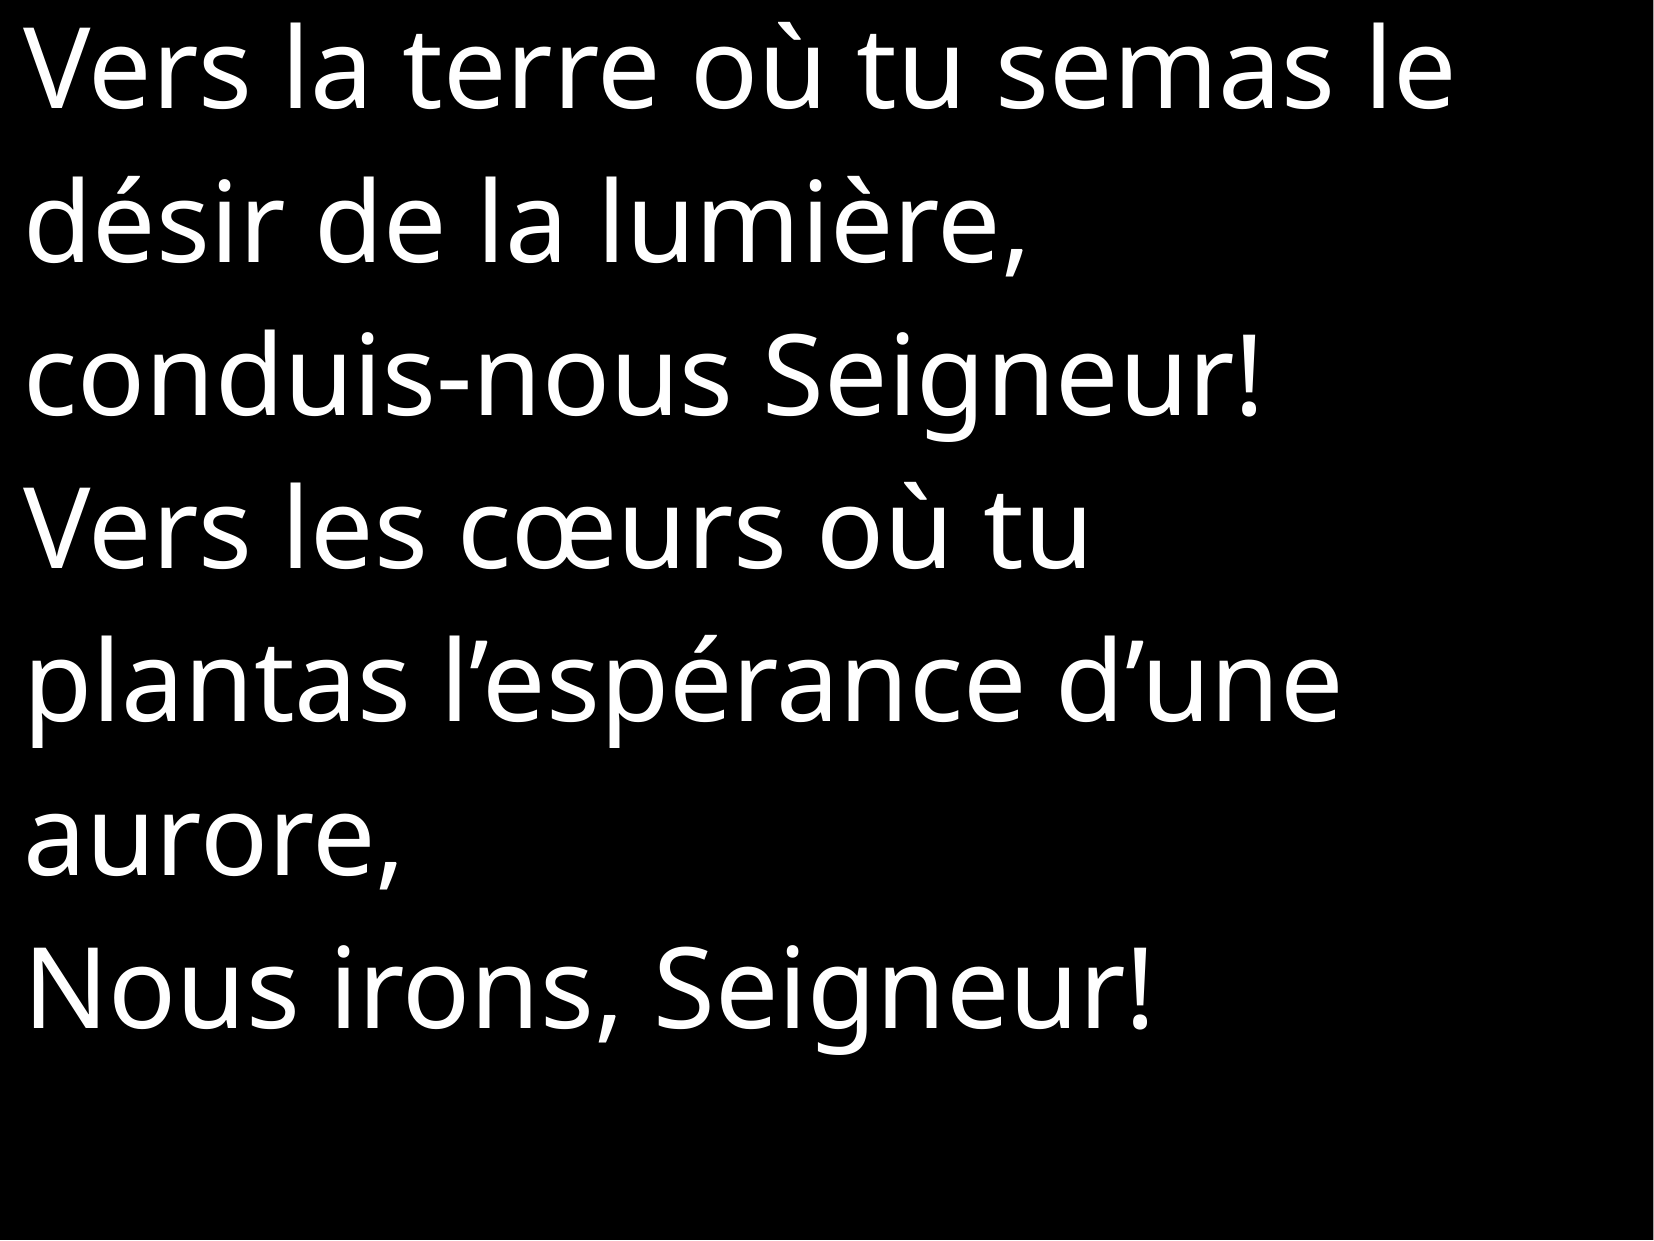

# Vers la terre où tu semas le désir de la lumière,
conduis-nous Seigneur!
Vers les cœurs où tu plantas l’espérance d’une aurore,
Nous irons, Seigneur!